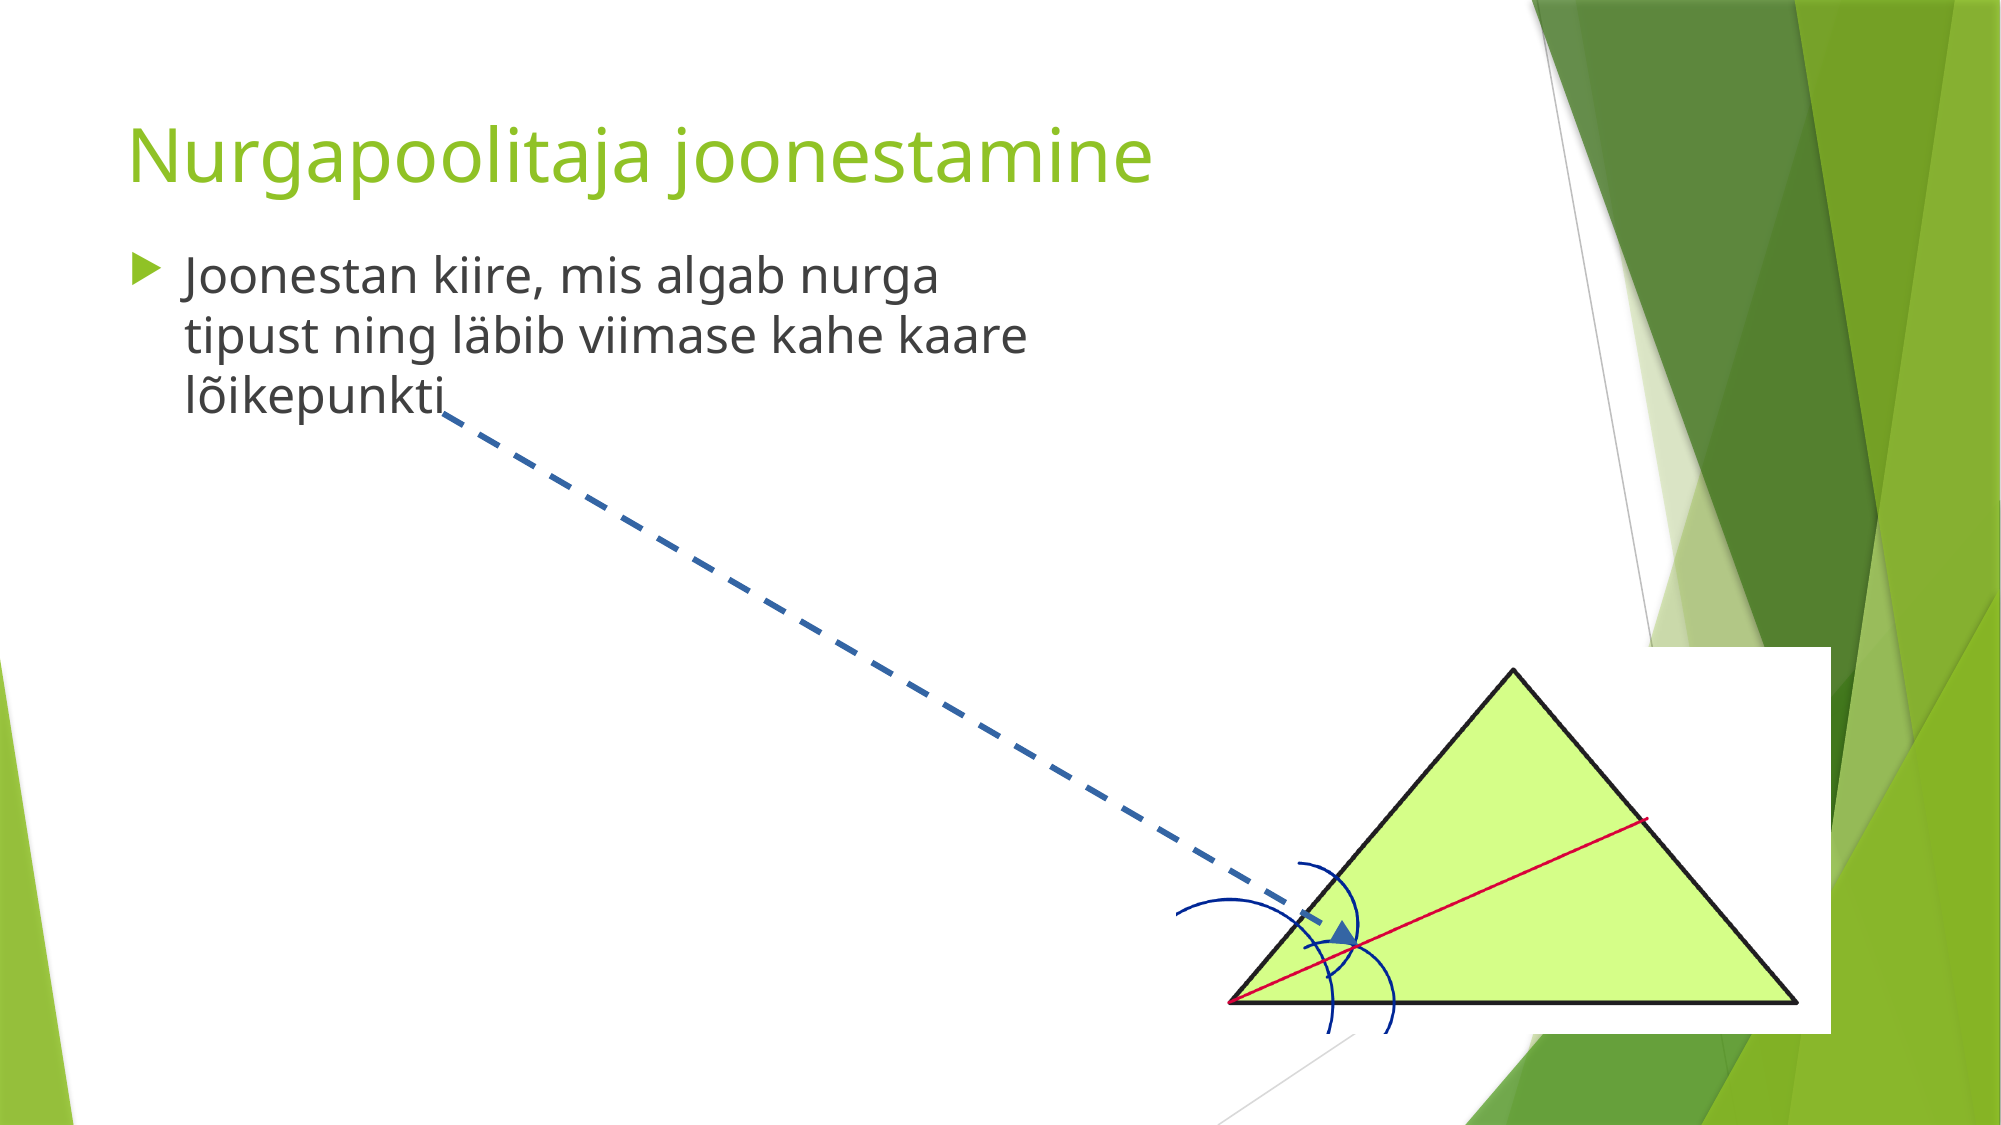

# Nurgapoolitaja joonestamine
Joonestan kiire, mis algab nurga tipust ning läbib viimase kahe kaare lõikepunkti